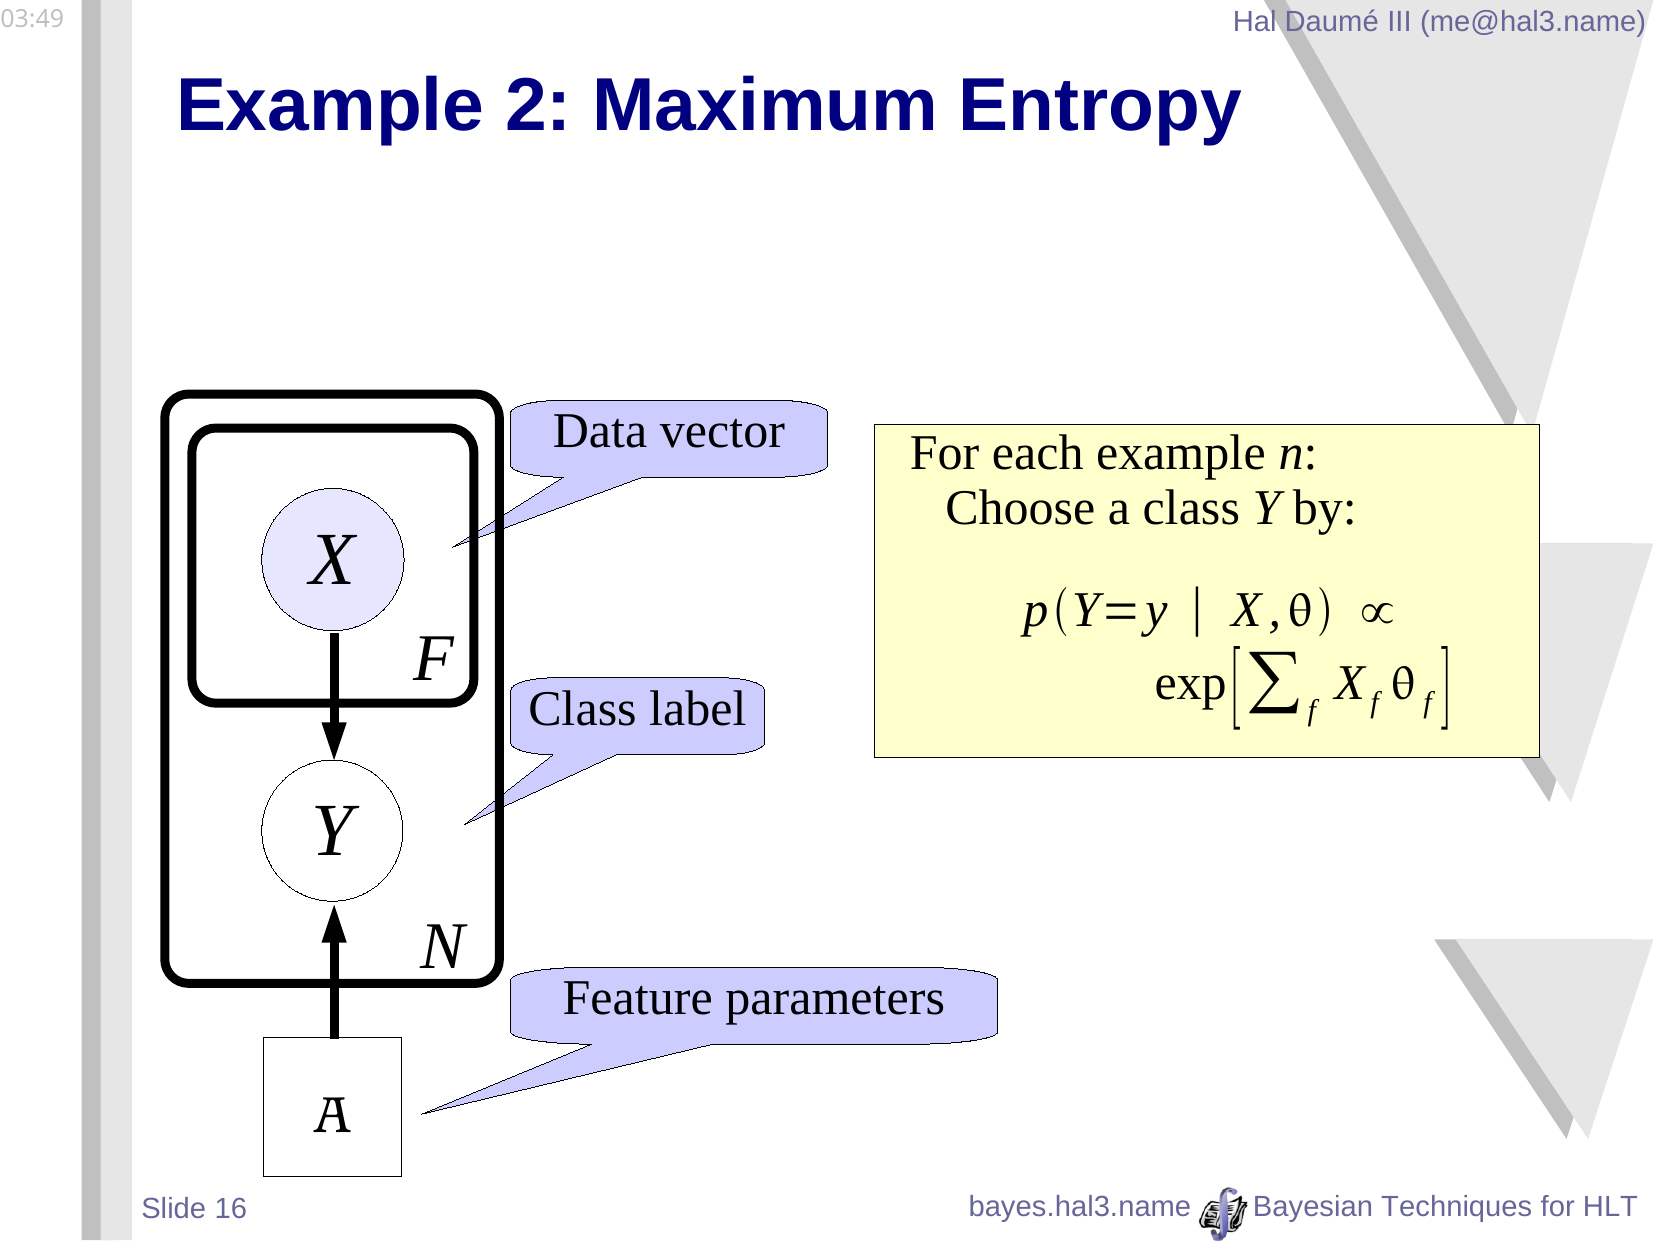

# Example 2: Maximum Entropy
Data vector
For each example n:
Choose a class Y by:
X
F
Class label
Y
N
Feature parameters
